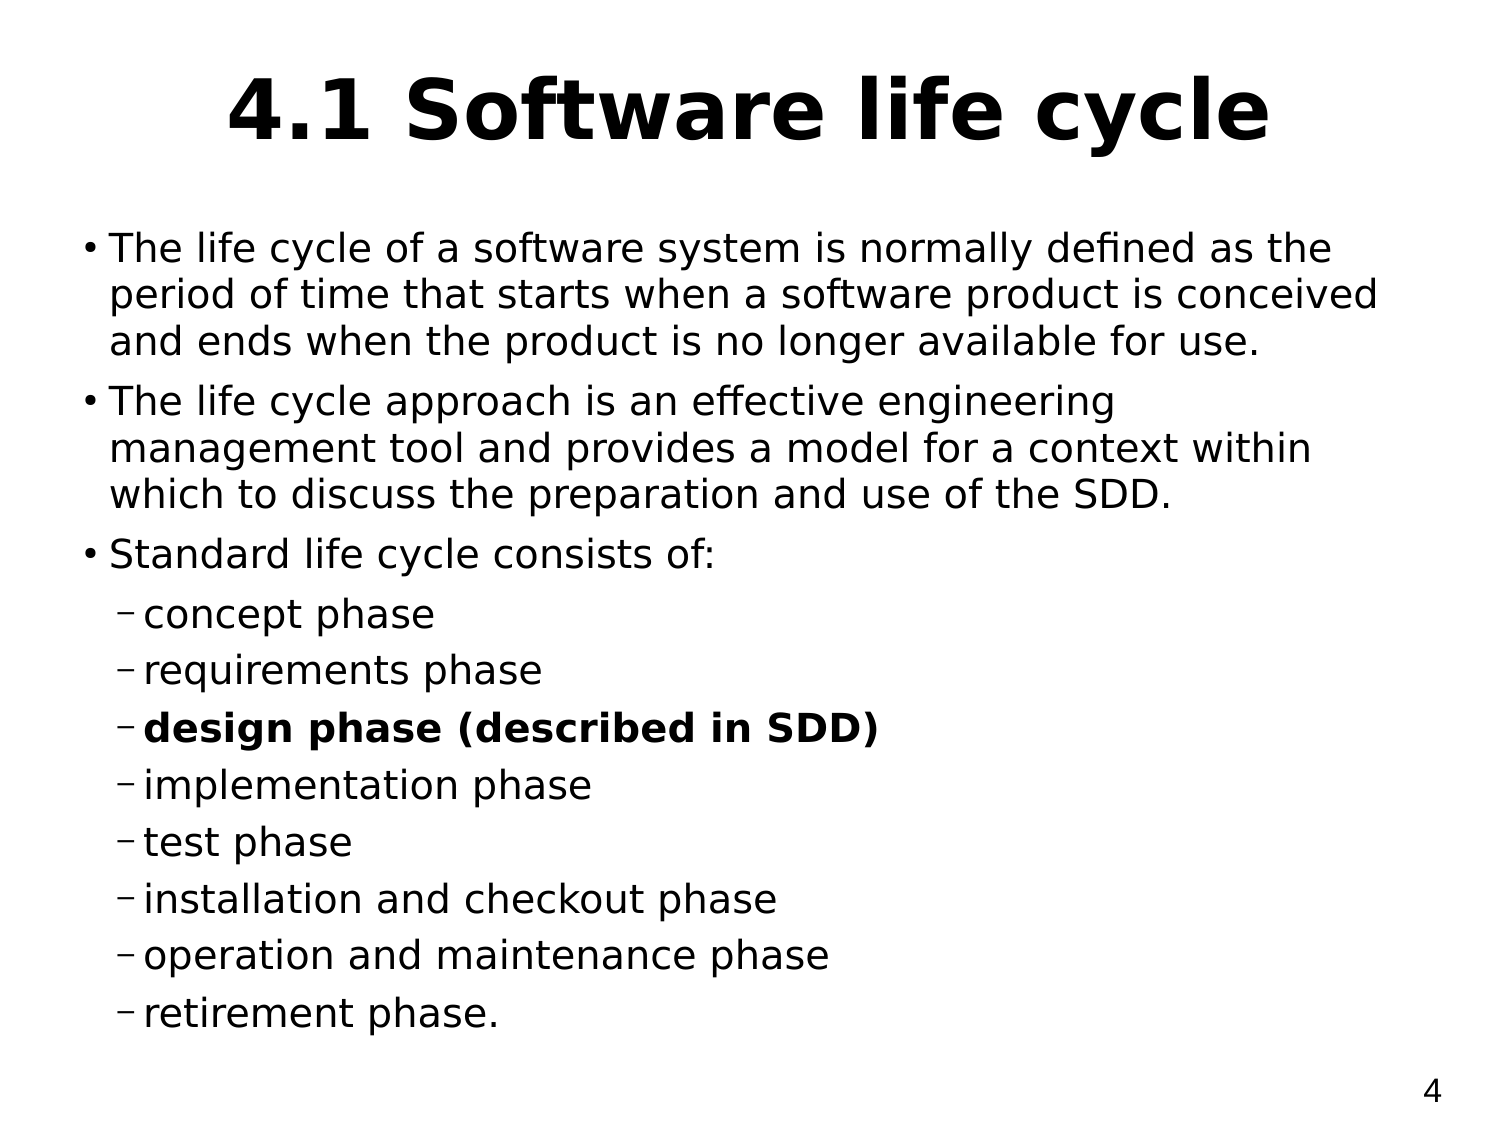

# 4.1 Software life cycle
The life cycle of a software system is normally defined as the period of time that starts when a software product is conceived and ends when the product is no longer available for use.
The life cycle approach is an effective engineering management tool and provides a model for a context within which to discuss the preparation and use of the SDD.
Standard life cycle consists of:
concept phase
requirements phase
design phase (described in SDD)
implementation phase
test phase
installation and checkout phase
operation and maintenance phase
retirement phase.